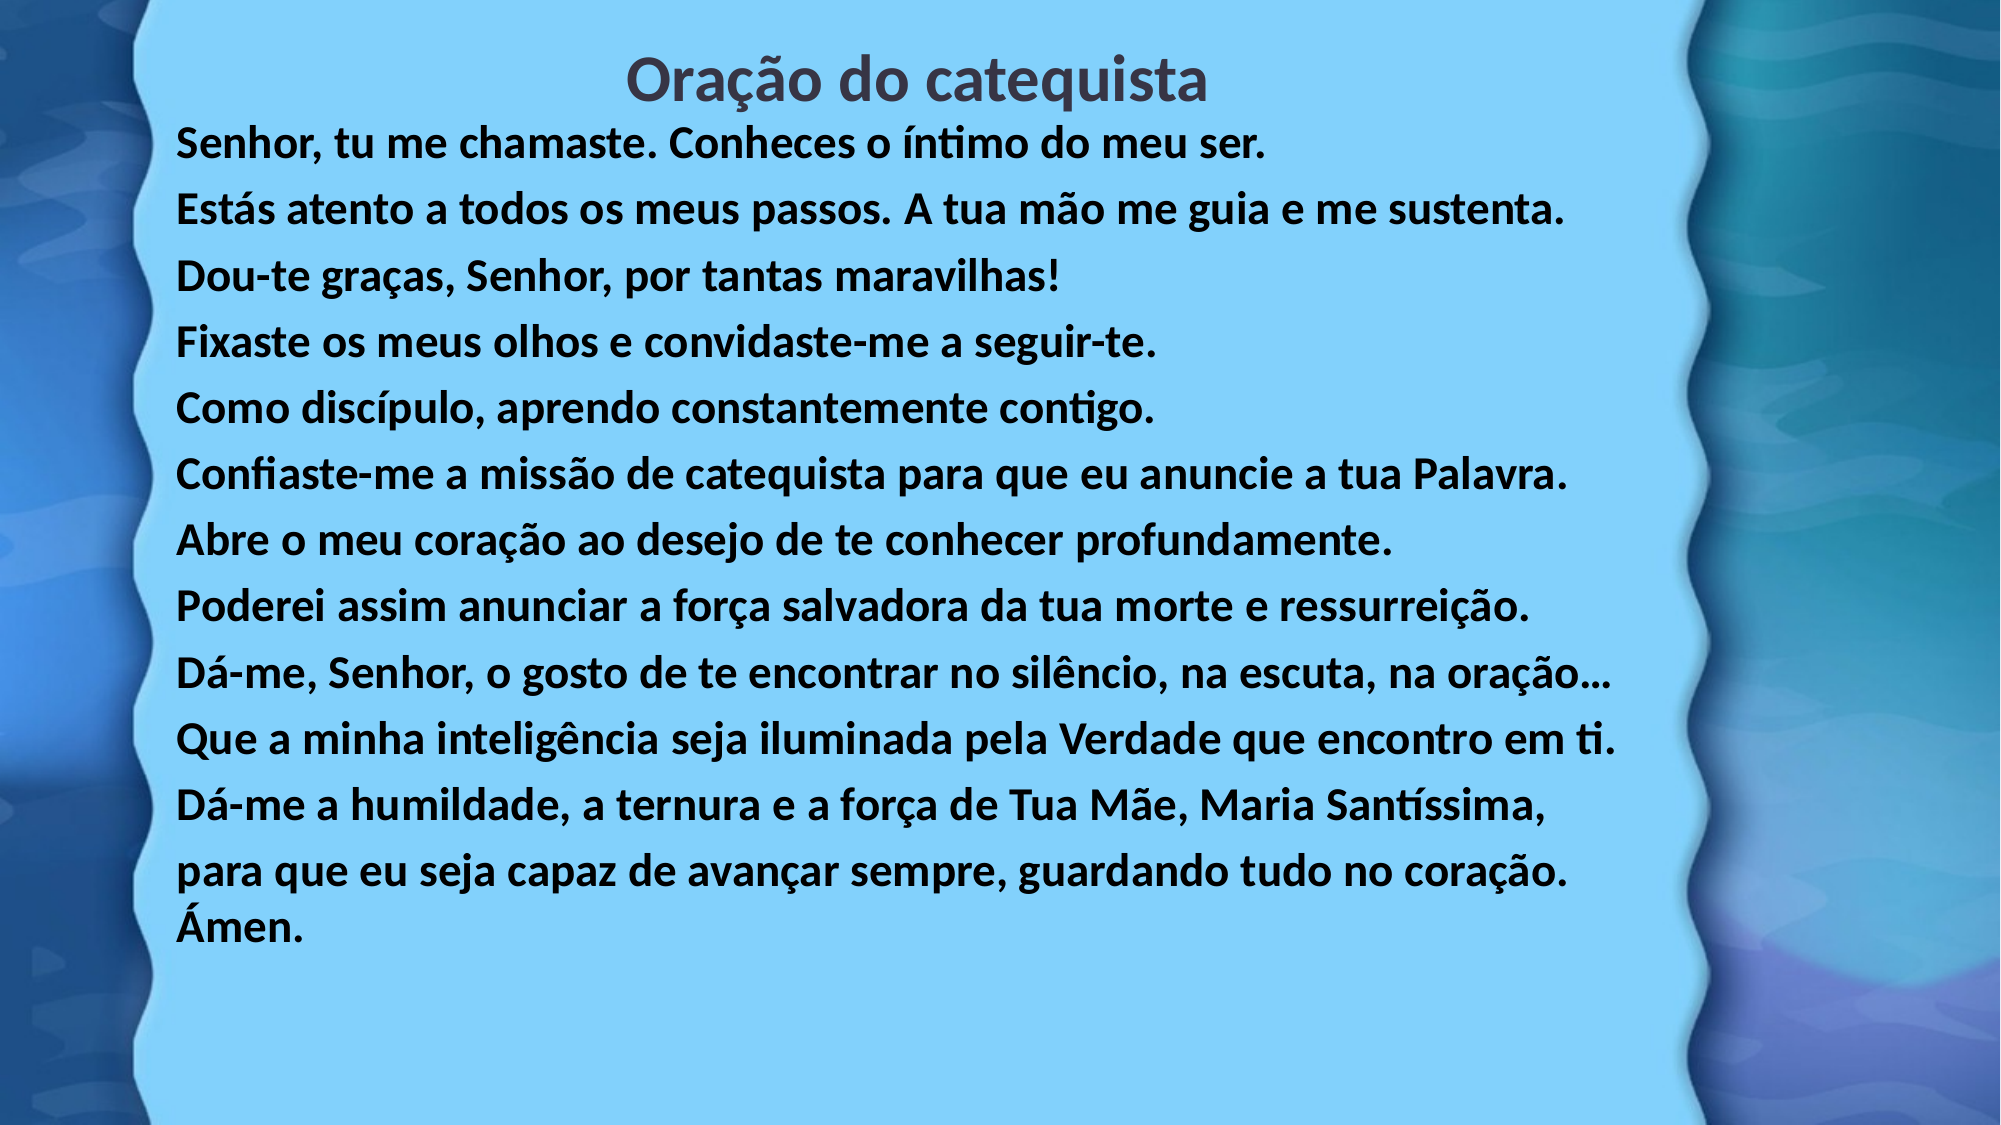

# Oração do catequista
Senhor, tu me chamaste. Conheces o íntimo do meu ser.
Estás atento a todos os meus passos. A tua mão me guia e me sustenta.
Dou-te graças, Senhor, por tantas maravilhas!
Fixaste os meus olhos e convidaste-me a seguir-te.
Como discípulo, aprendo constantemente contigo.
Confiaste-me a missão de catequista para que eu anuncie a tua Palavra.
Abre o meu coração ao desejo de te conhecer profundamente.
Poderei assim anunciar a força salvadora da tua morte e ressurreição.
Dá-me, Senhor, o gosto de te encontrar no silêncio, na escuta, na oração…
Que a minha inteligência seja iluminada pela Verdade que encontro em ti.
Dá-me a humildade, a ternura e a força de Tua Mãe, Maria Santíssima,
para que eu seja capaz de avançar sempre, guardando tudo no coração. Ámen.